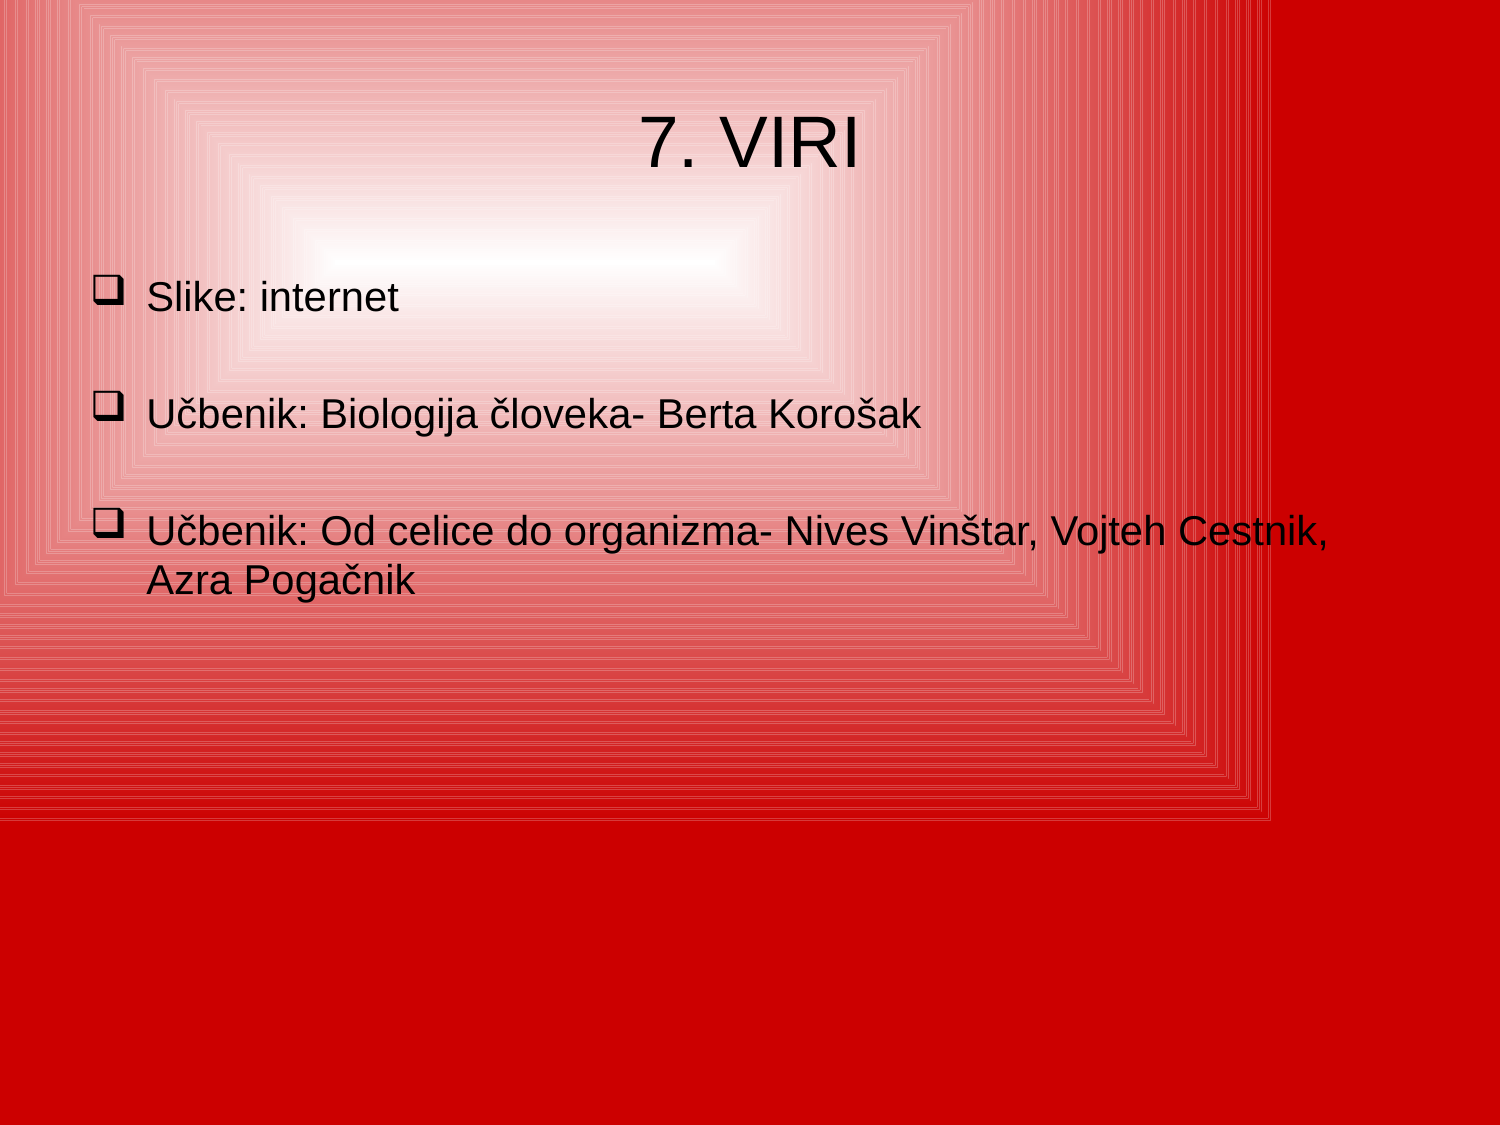

# 7. VIRI
Slike: internet
Učbenik: Biologija človeka- Berta Korošak
Učbenik: Od celice do organizma- Nives Vinštar, Vojteh Cestnik, Azra Pogačnik